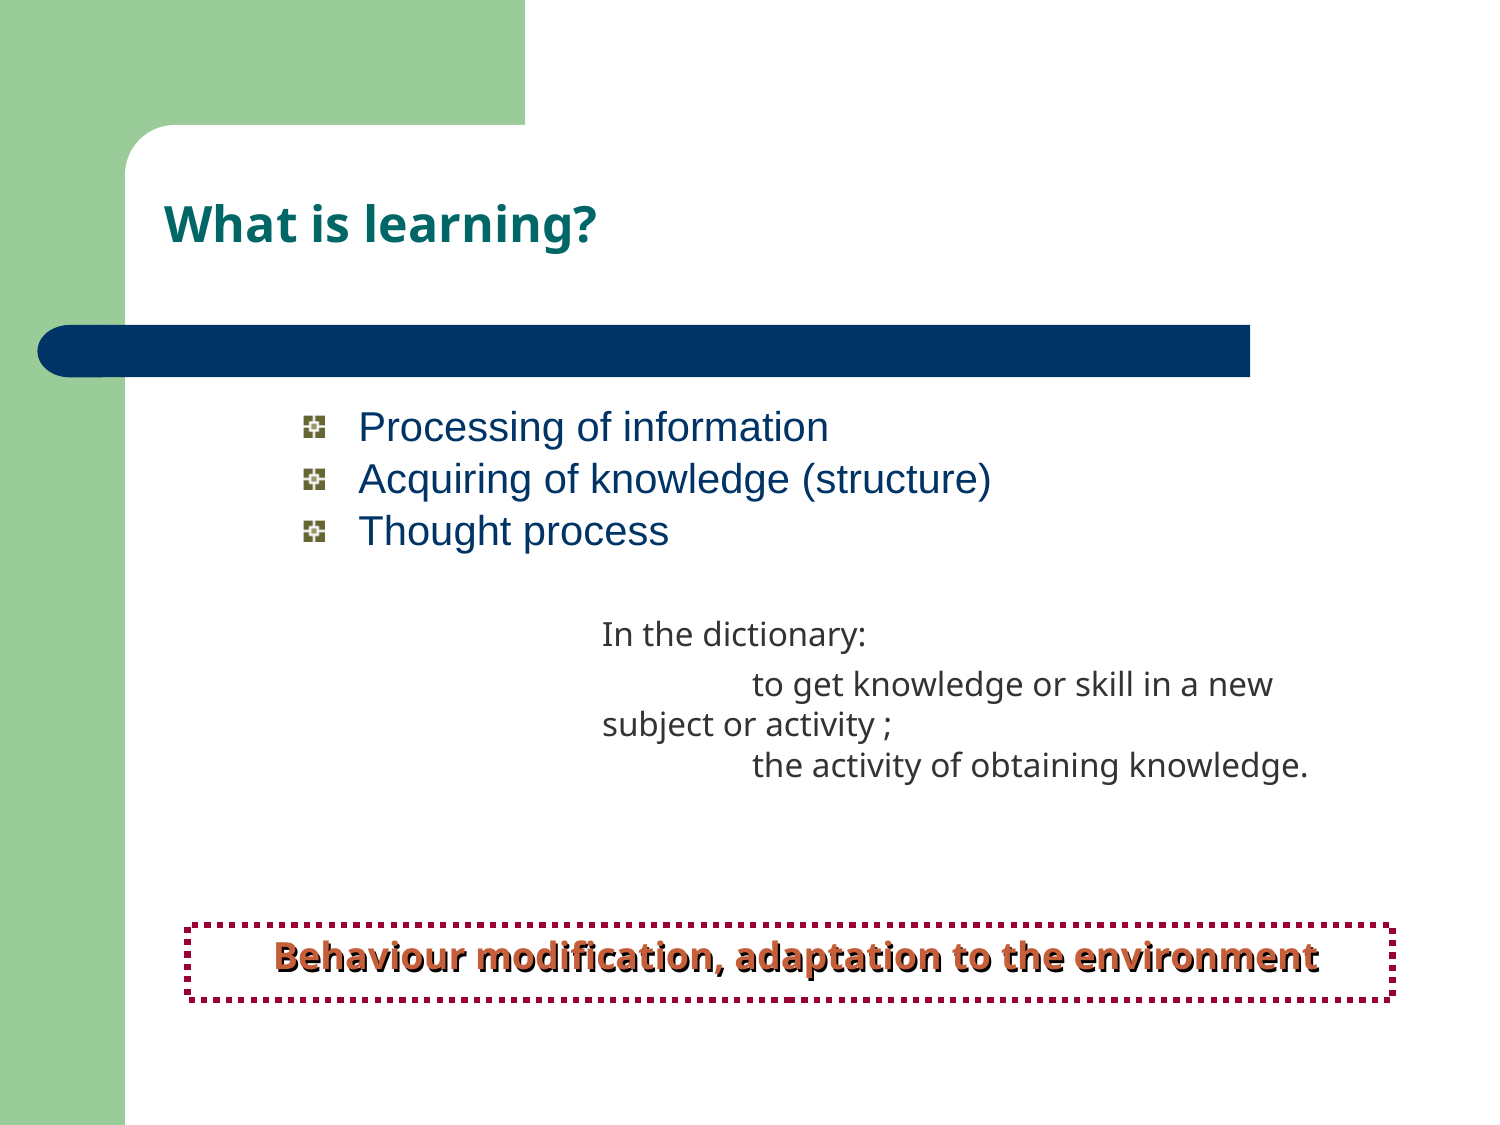

# What is learning?
Processing of information
Acquiring of knowledge (structure)
Thought process
		In the dictionary:
			to get knowledge or skill in a new 		subject or activity ;
		the activity of obtaining knowledge.
Behaviour modification, adaptation to the environment